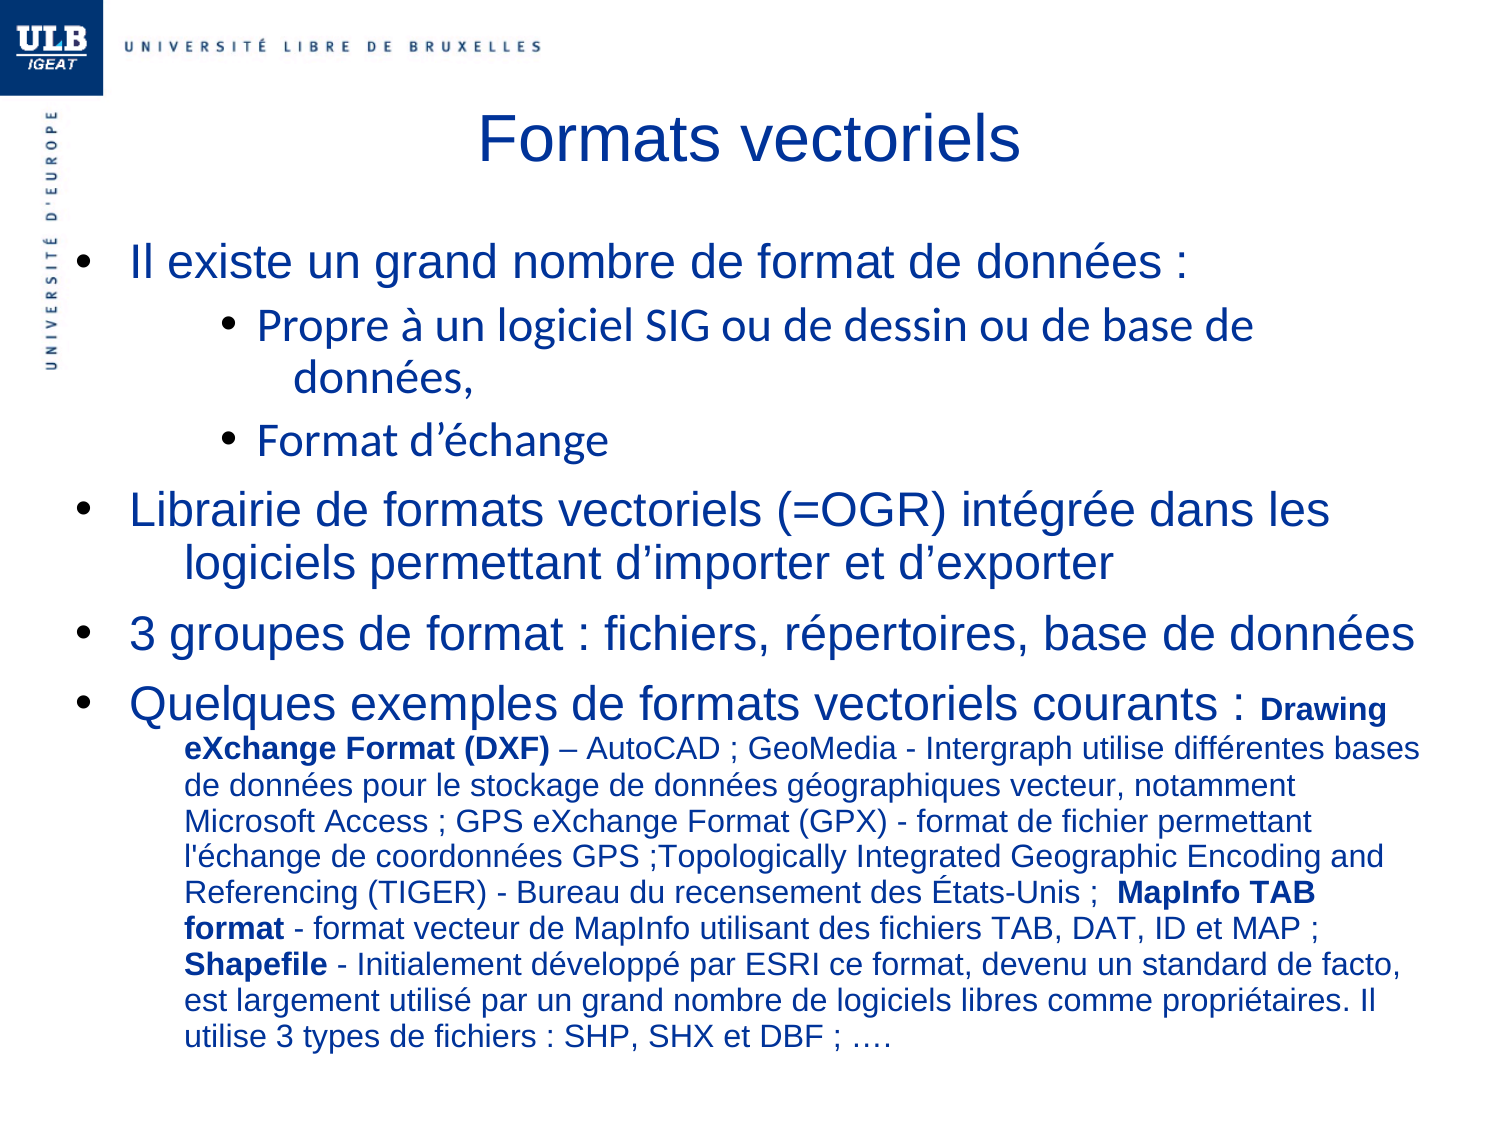

# Formats vectoriels
Il existe un grand nombre de format de données :
Propre à un logiciel SIG ou de dessin ou de base de données,
Format d’échange
Librairie de formats vectoriels (=OGR) intégrée dans les logiciels permettant d’importer et d’exporter
3 groupes de format : fichiers, répertoires, base de données
Quelques exemples de formats vectoriels courants : Drawing eXchange Format (DXF) – AutoCAD ; GeoMedia - Intergraph utilise différentes bases de données pour le stockage de données géographiques vecteur, notamment Microsoft Access ; GPS eXchange Format (GPX) - format de fichier permettant l'échange de coordonnées GPS ;Topologically Integrated Geographic Encoding and Referencing (TIGER) - Bureau du recensement des États-Unis ; MapInfo TAB format - format vecteur de MapInfo utilisant des fichiers TAB, DAT, ID et MAP ; Shapefile - Initialement développé par ESRI ce format, devenu un standard de facto, est largement utilisé par un grand nombre de logiciels libres comme propriétaires. Il utilise 3 types de fichiers : SHP, SHX et DBF ; ….